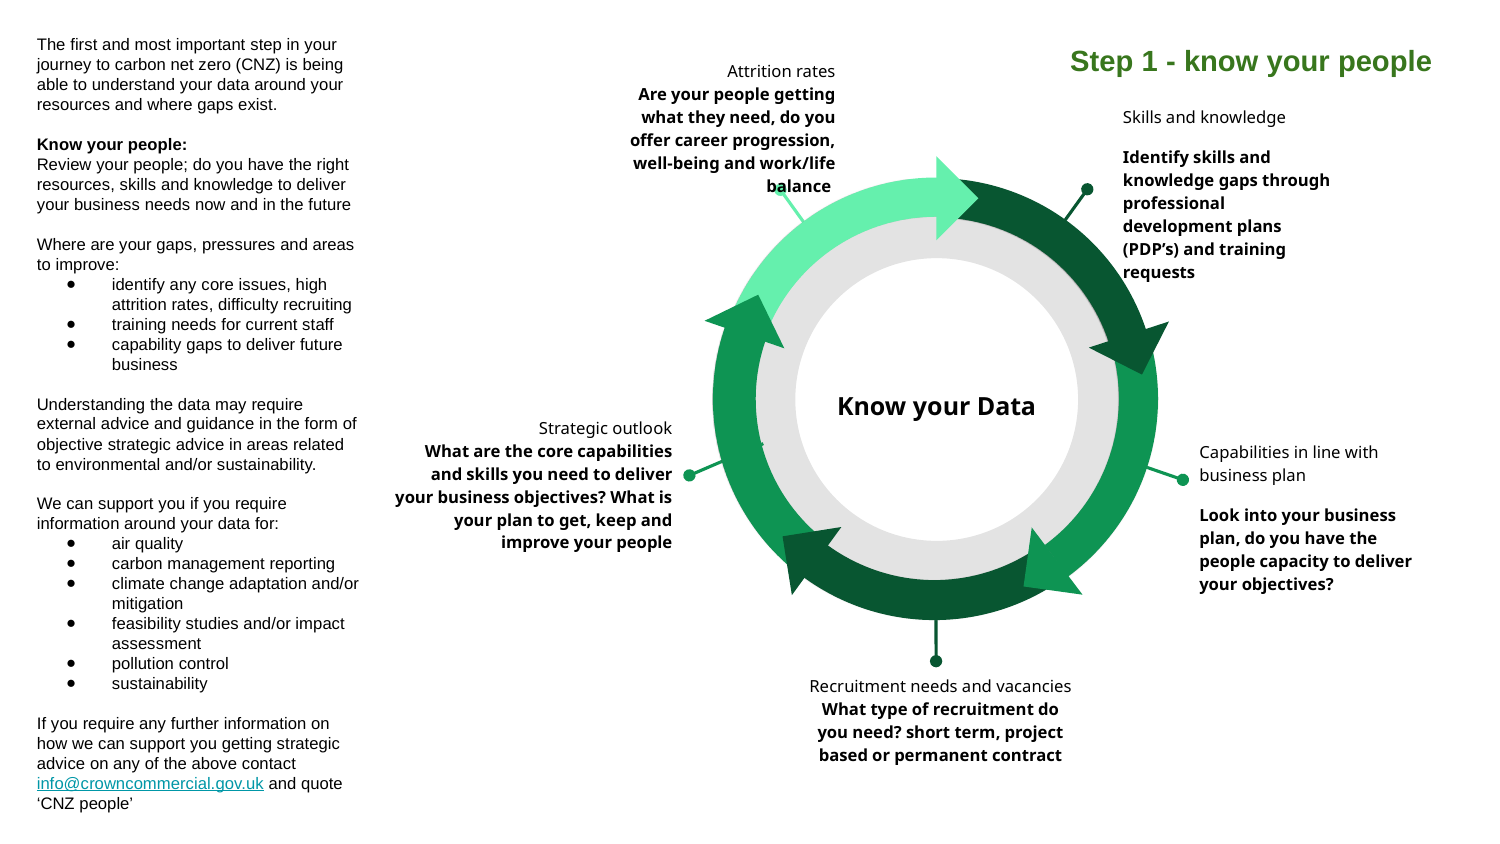

The first and most important step in your journey to carbon net zero (CNZ) is being able to understand your data around your resources and where gaps exist.
Know your people:
Review your people; do you have the right resources, skills and knowledge to deliver your business needs now and in the future
Where are your gaps, pressures and areas to improve:
identify any core issues, high attrition rates, difficulty recruiting
training needs for current staff
capability gaps to deliver future business
Understanding the data may require external advice and guidance in the form of objective strategic advice in areas related to environmental and/or sustainability.
We can support you if you require information around your data for:
air quality
carbon management reporting
climate change adaptation and/or mitigation
feasibility studies and/or impact assessment
pollution control
sustainability
If you require any further information on how we can support you getting strategic advice on any of the above contact info@crowncommercial.gov.uk and quote ‘CNZ people’
Step 1 - know your people
Attrition rates
Are your people getting what they need, do you offer career progression, well-being and work/life balance
...
Skills and knowledge
Identify skills and knowledge gaps through professional development plans (PDP’s) and training requests
Know your Data
Strategic outlook
What are the core capabilities and skills you need to deliver your business objectives? What is your plan to get, keep and improve your people
Capabilities in line with business plan
Look into your business plan, do you have the people capacity to deliver your objectives?
Recruitment needs and vacancies
What type of recruitment do you need? short term, project based or permanent contract